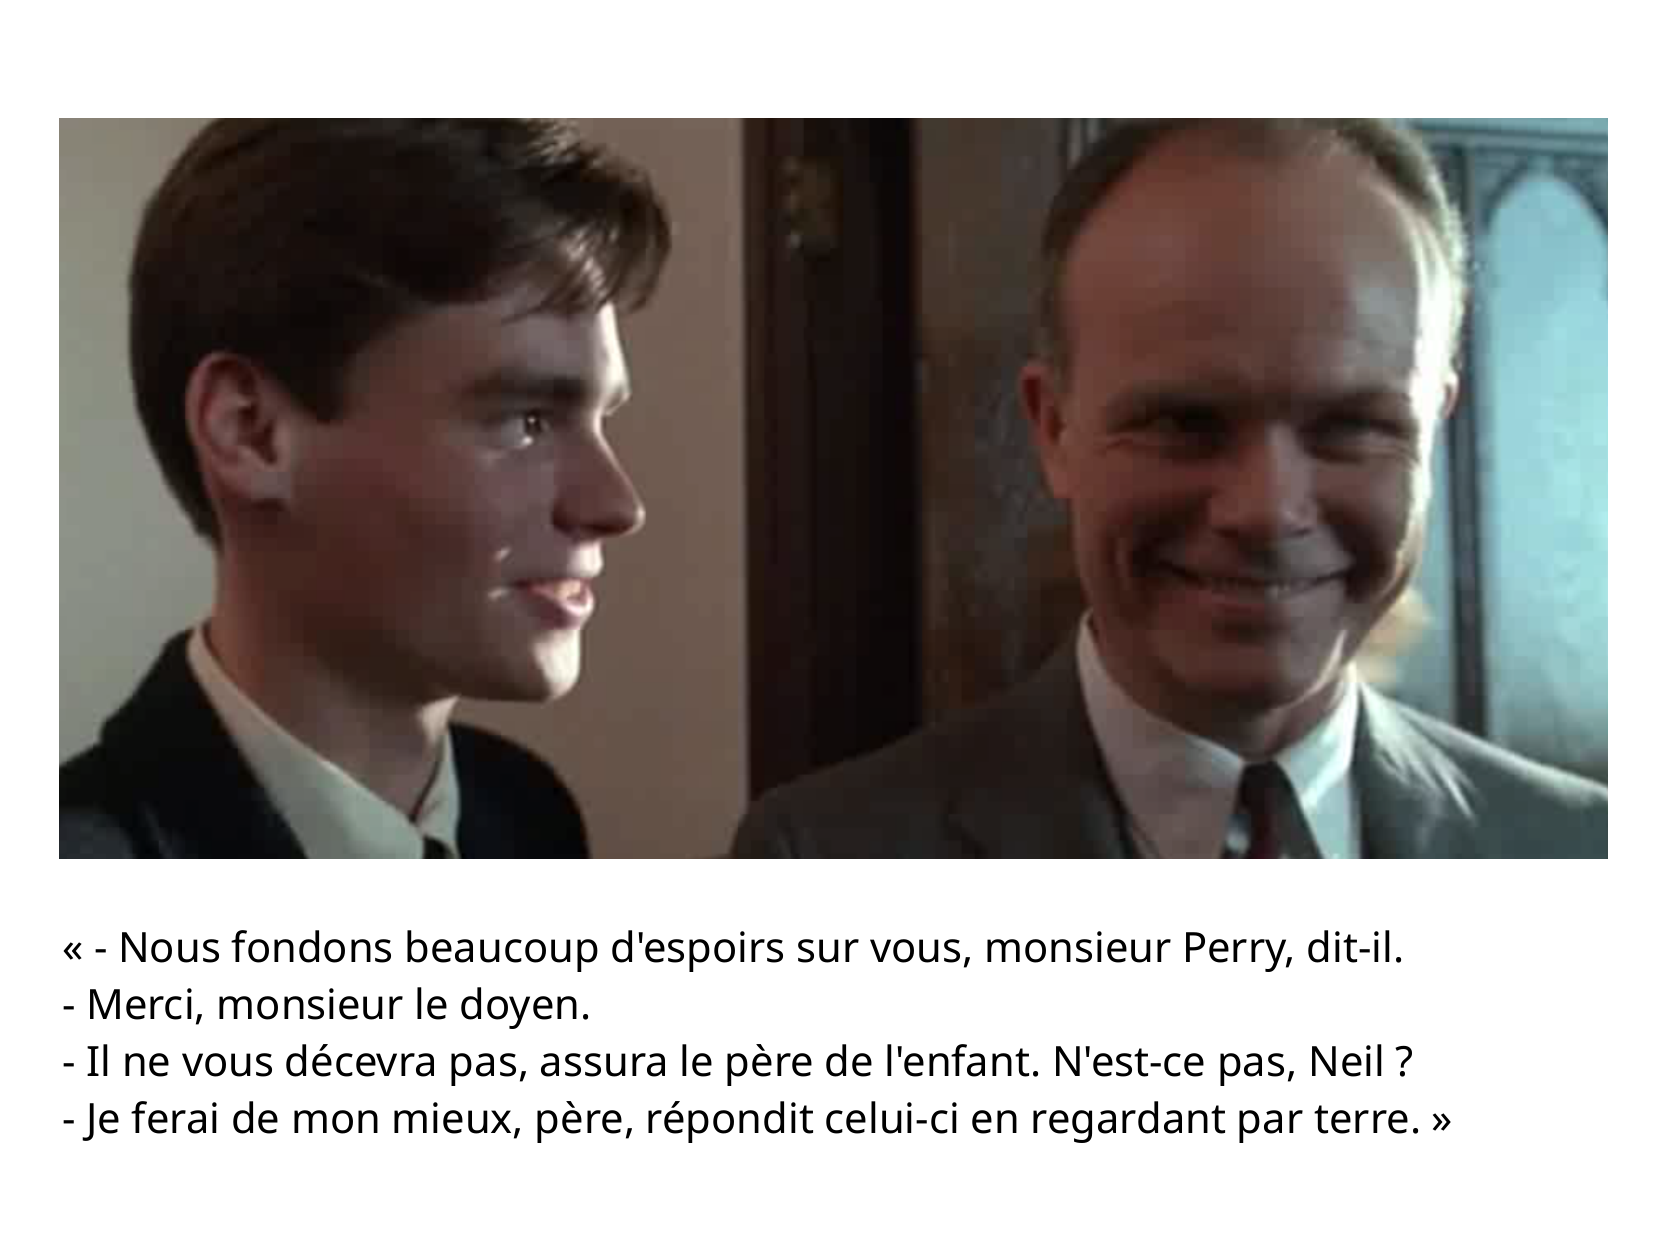

« - Nous fondons beaucoup d'espoirs sur vous, monsieur Perry, dit-il.
- Merci, monsieur le doyen.
- Il ne vous décevra pas, assura le père de l'enfant. N'est-ce pas, Neil ?
- Je ferai de mon mieux, père, répondit celui-ci en regardant par terre. »